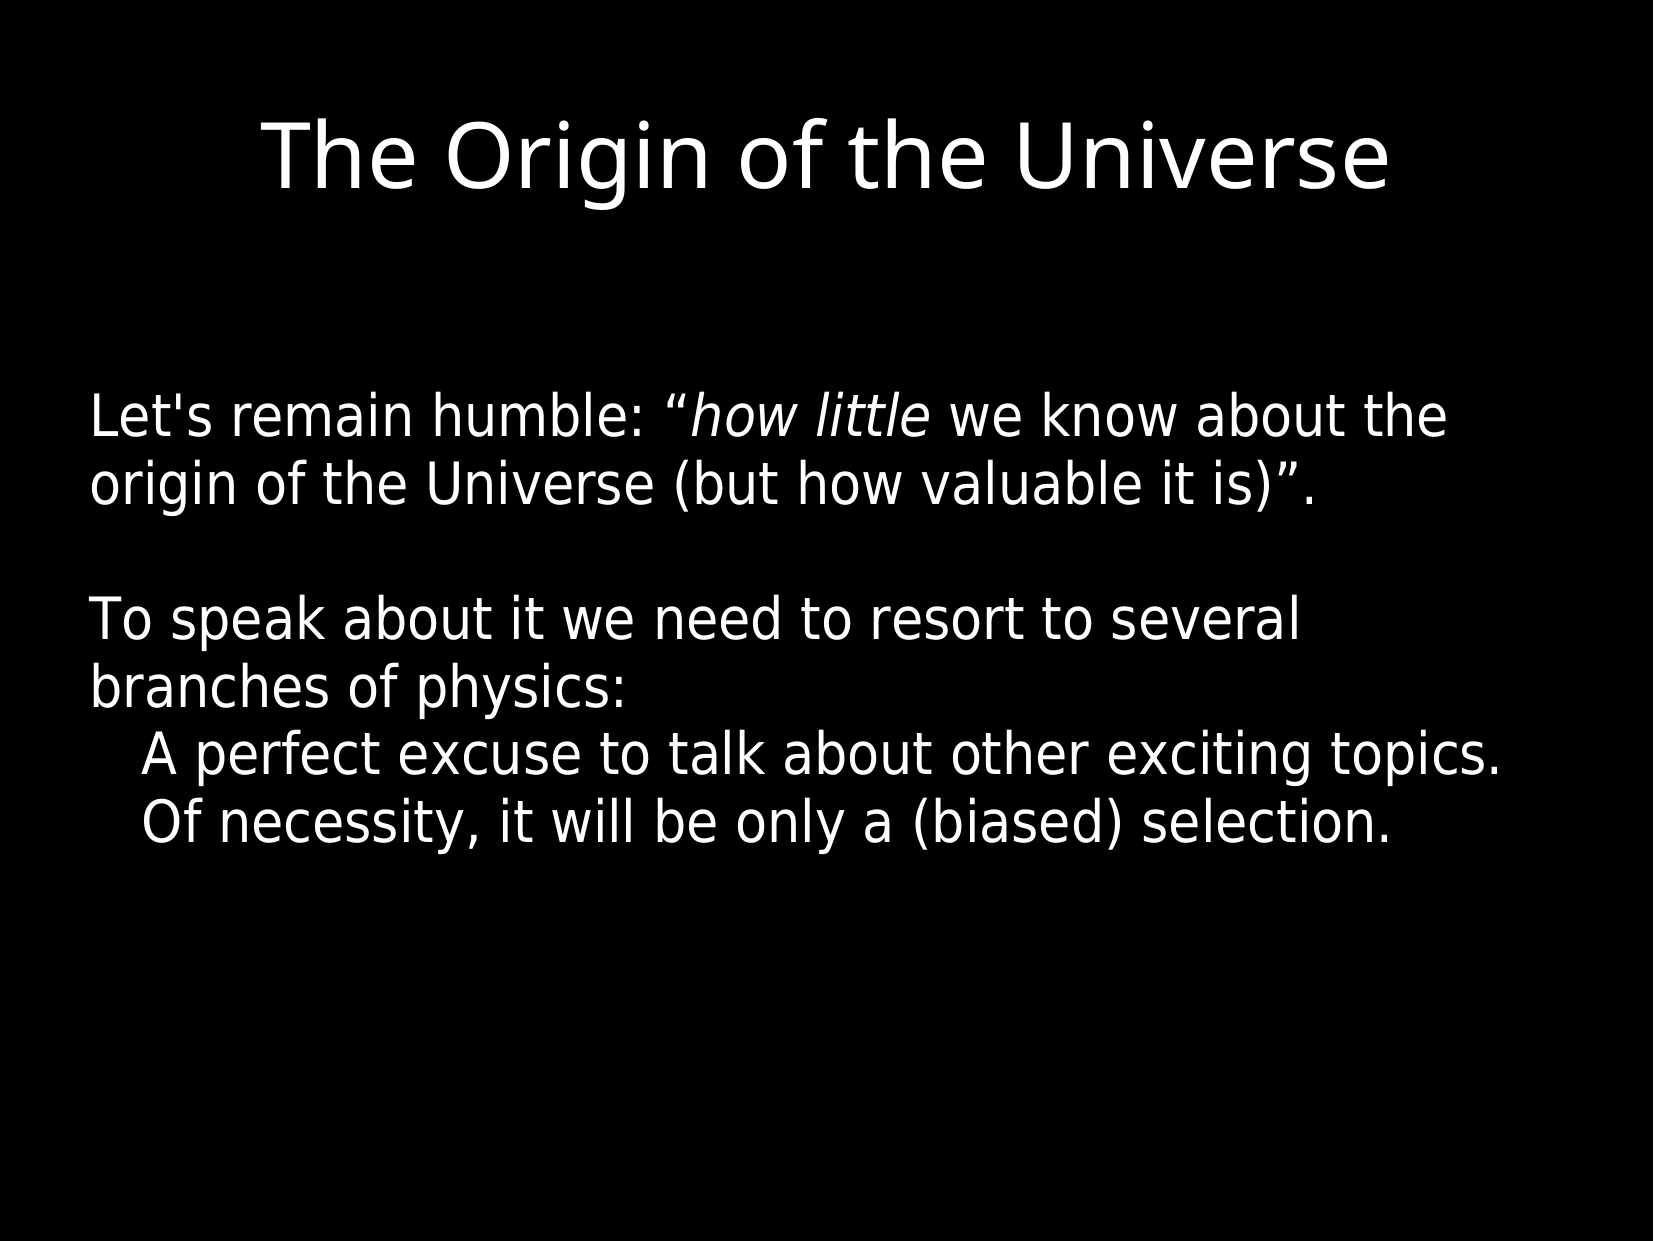

# The Origin of the Universe
Let's remain humble: “how little we know about the origin of the Universe (but how valuable it is)”.
To speak about it we need to resort to several branches of physics:
 A perfect excuse to talk about other exciting topics.
 Of necessity, it will be only a (biased) selection.